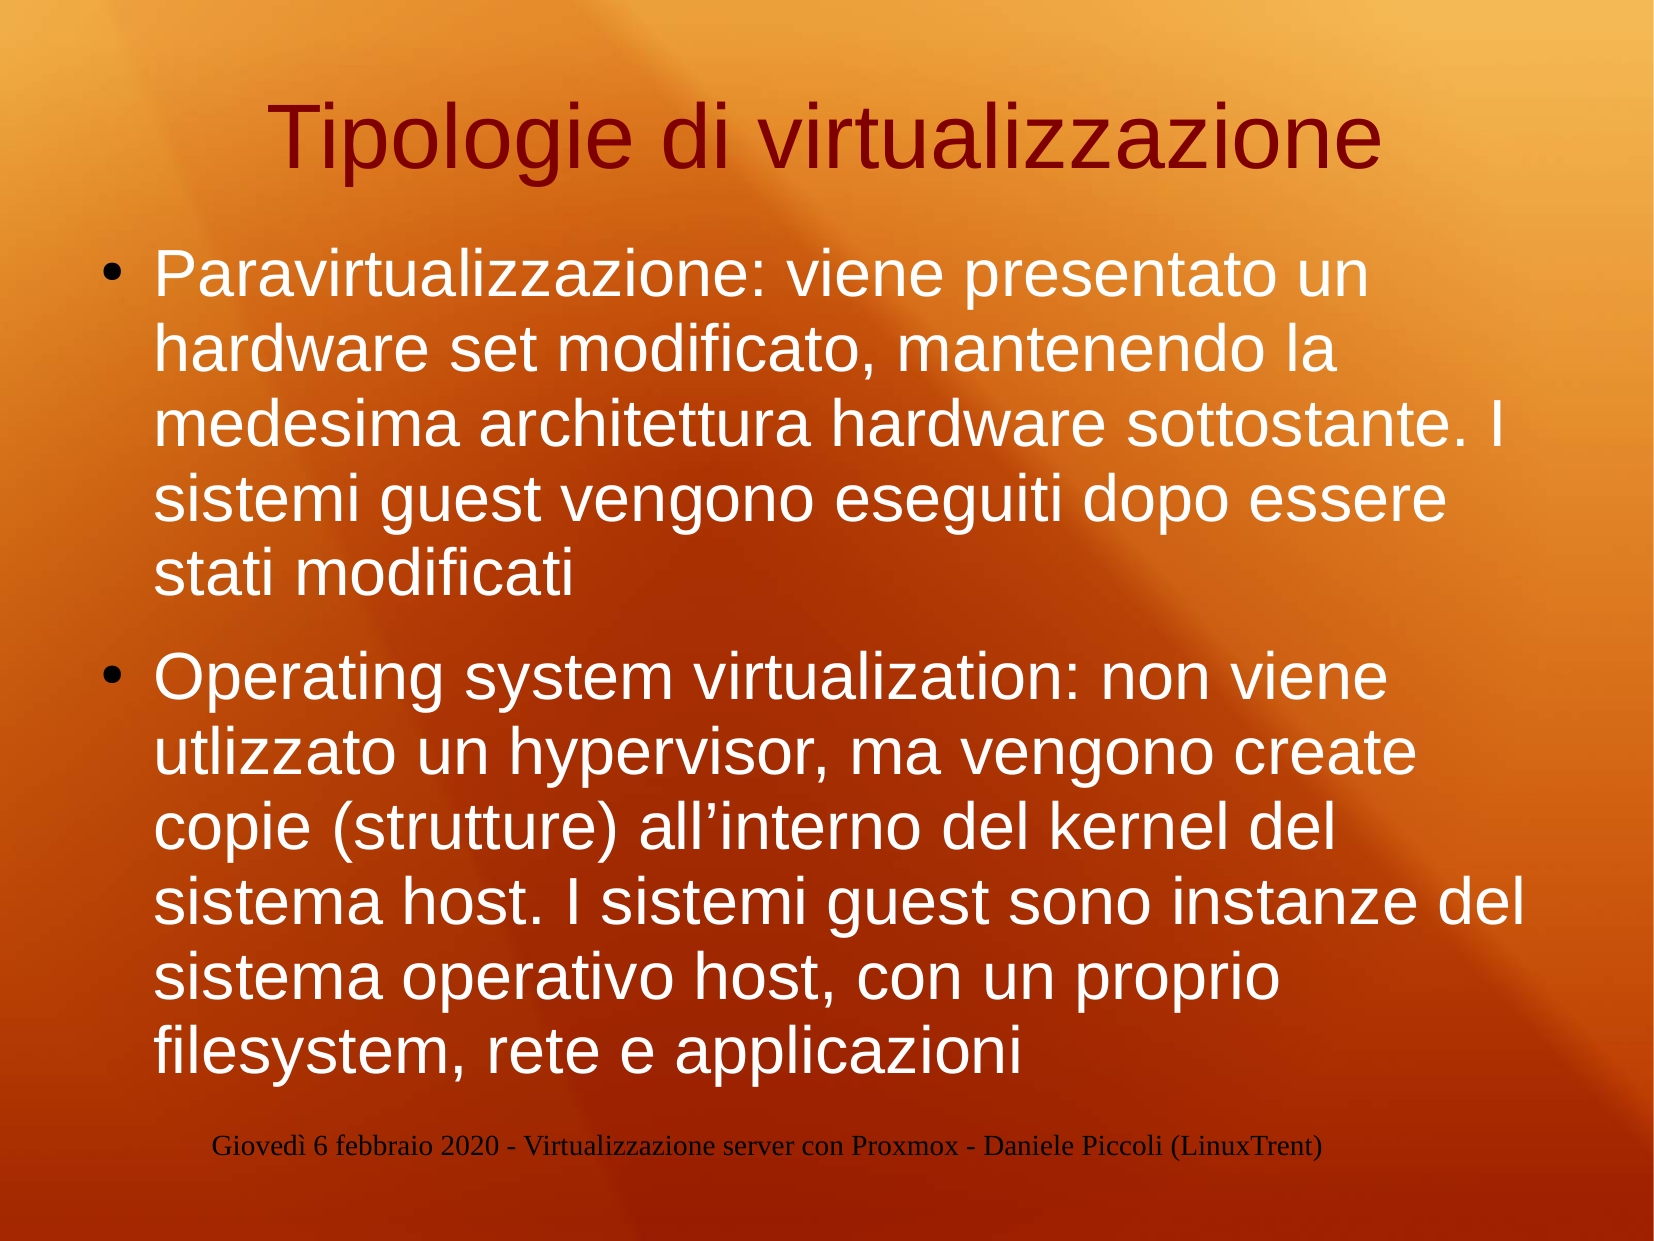

# Tipologie di virtualizzazione
Paravirtualizzazione: viene presentato un hardware set modificato, mantenendo la medesima architettura hardware sottostante. I sistemi guest vengono eseguiti dopo essere stati modificati
Operating system virtualization: non viene utlizzato un hypervisor, ma vengono create copie (strutture) all’interno del kernel del sistema host. I sistemi guest sono instanze del sistema operativo host, con un proprio filesystem, rete e applicazioni
Giovedì 6 febbraio 2020 - Virtualizzazione server con Proxmox - Daniele Piccoli (LinuxTrent)